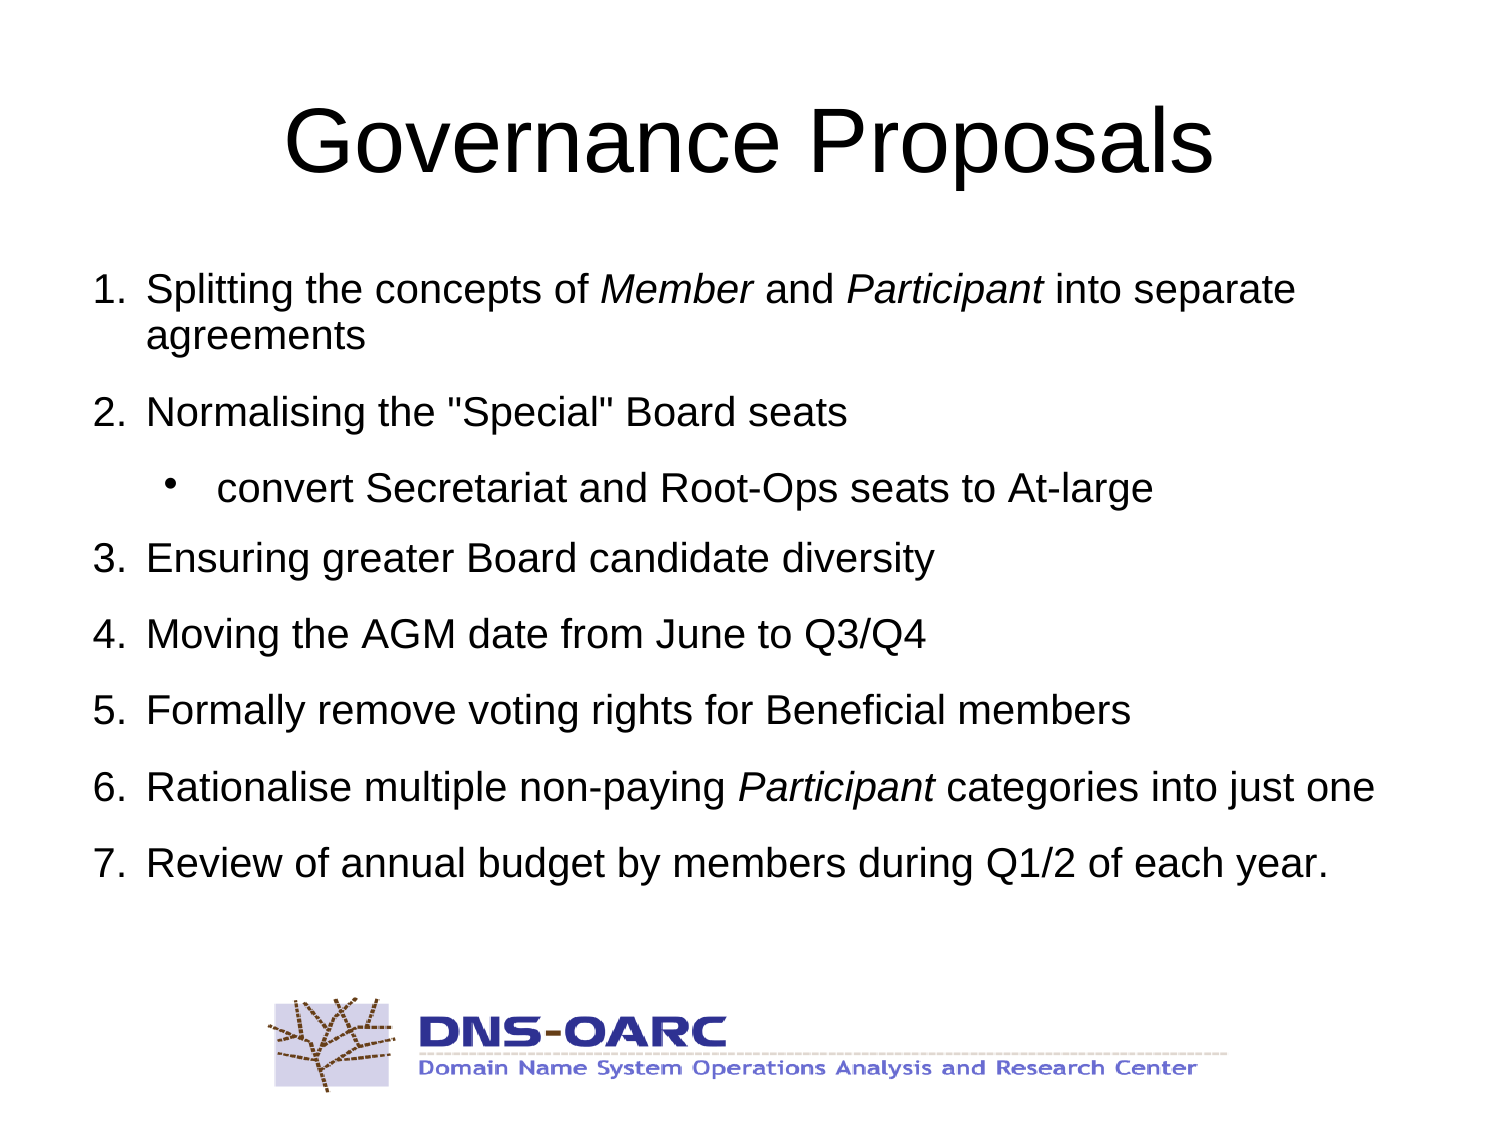

# Governance Proposals
Splitting the concepts of Member and Participant into separate agreements
Normalising the "Special" Board seats
convert Secretariat and Root-Ops seats to At-large
Ensuring greater Board candidate diversity
Moving the AGM date from June to Q3/Q4
Formally remove voting rights for Beneficial members
Rationalise multiple non-paying Participant categories into just one
Review of annual budget by members during Q1/2 of each year.